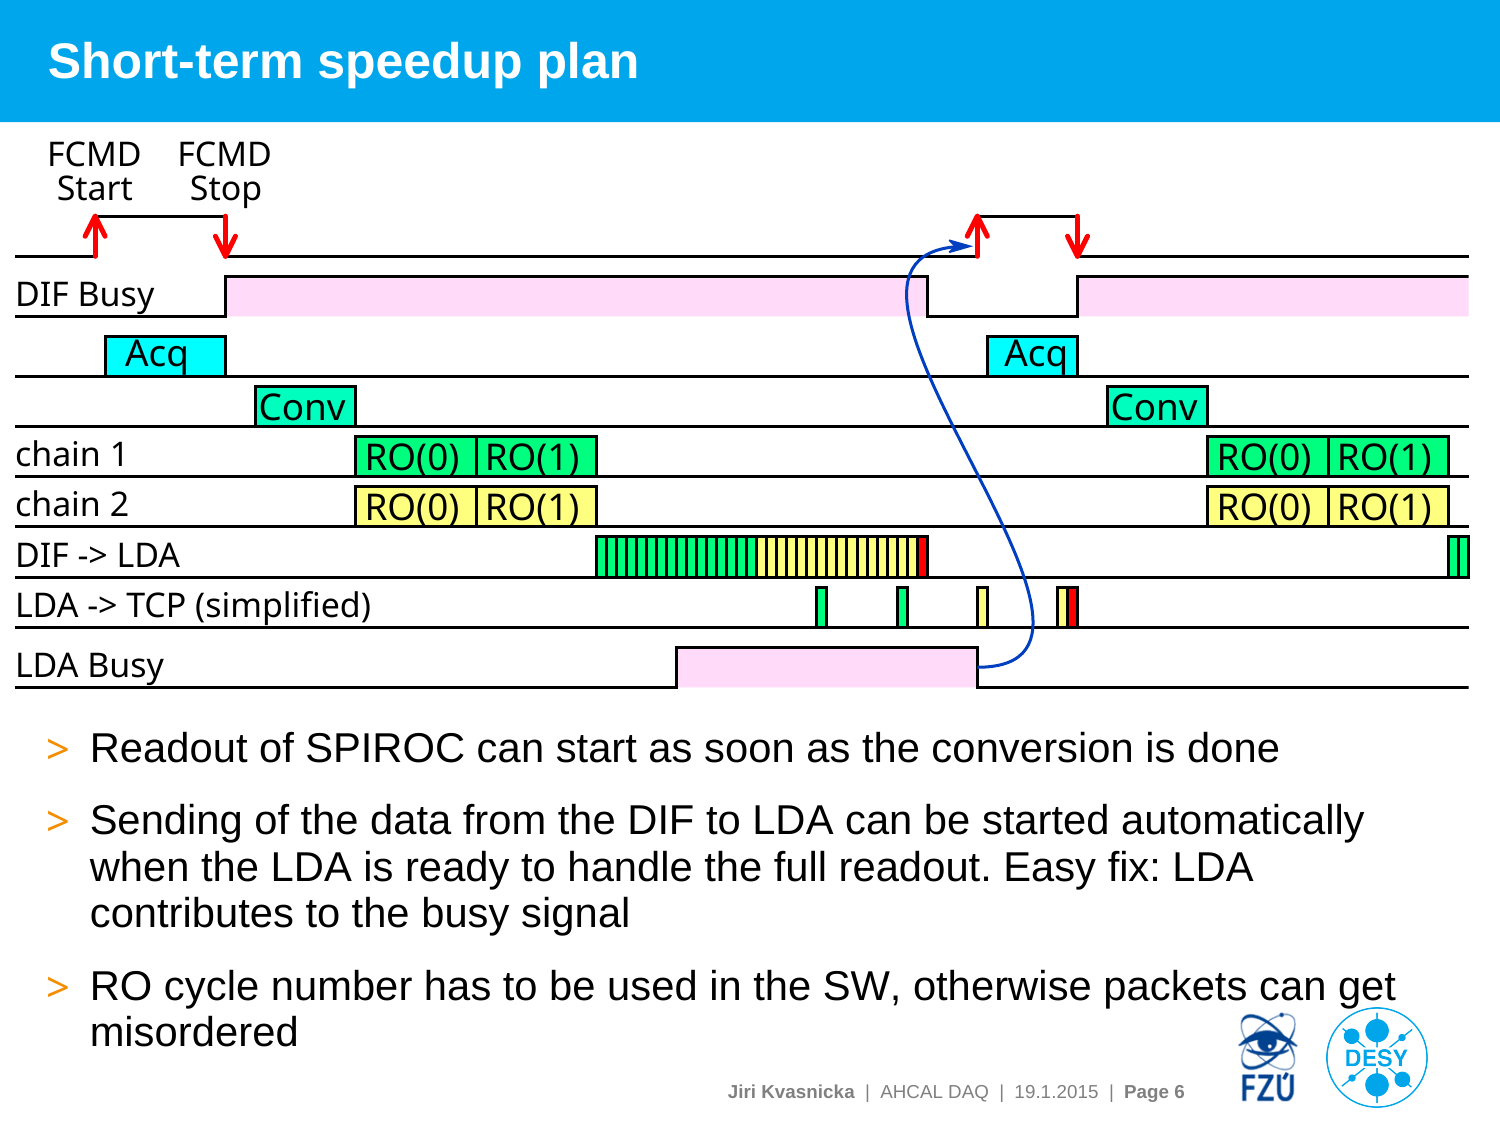

# Short-term speedup plan
Readout of SPIROC can start as soon as the conversion is done
Sending of the data from the DIF to LDA can be started automatically when the LDA is ready to handle the full readout. Easy fix: LDA contributes to the busy signal
RO cycle number has to be used in the SW, otherwise packets can get misordered